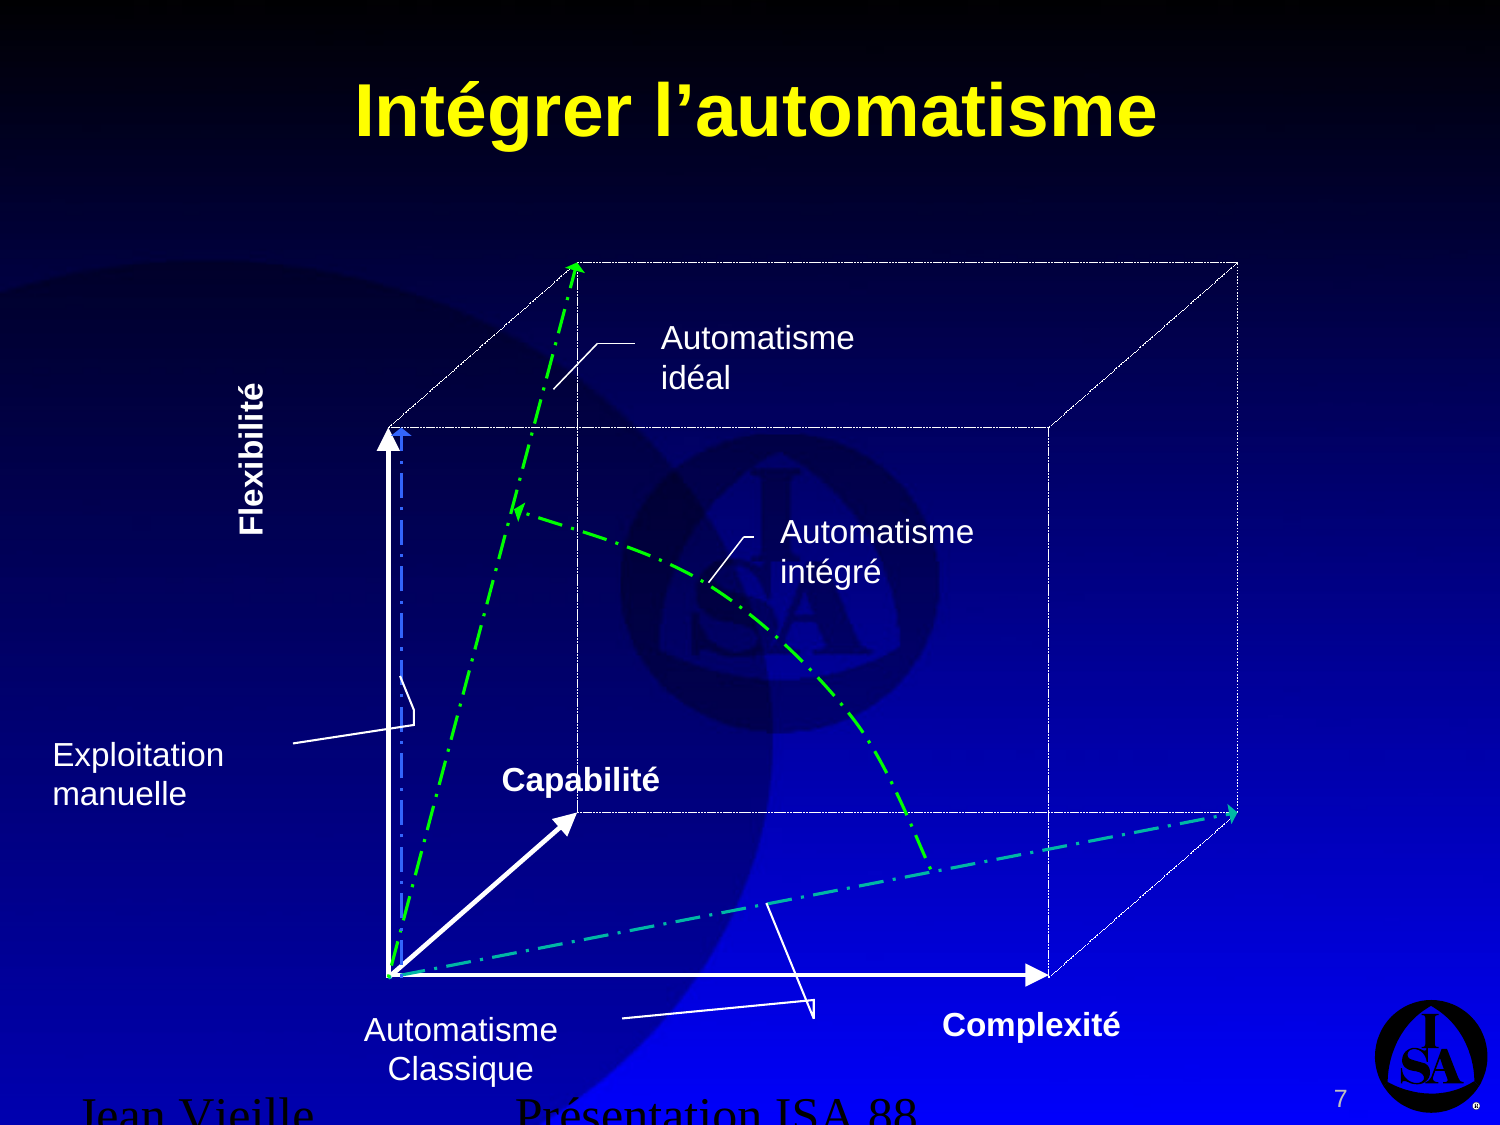

# Intégrer l’automatisme
Automatisme
idéal
Flexibilité
Automatisme
intégré
Exploitation manuelle
Capabilité
Complexité
Automatisme Classique